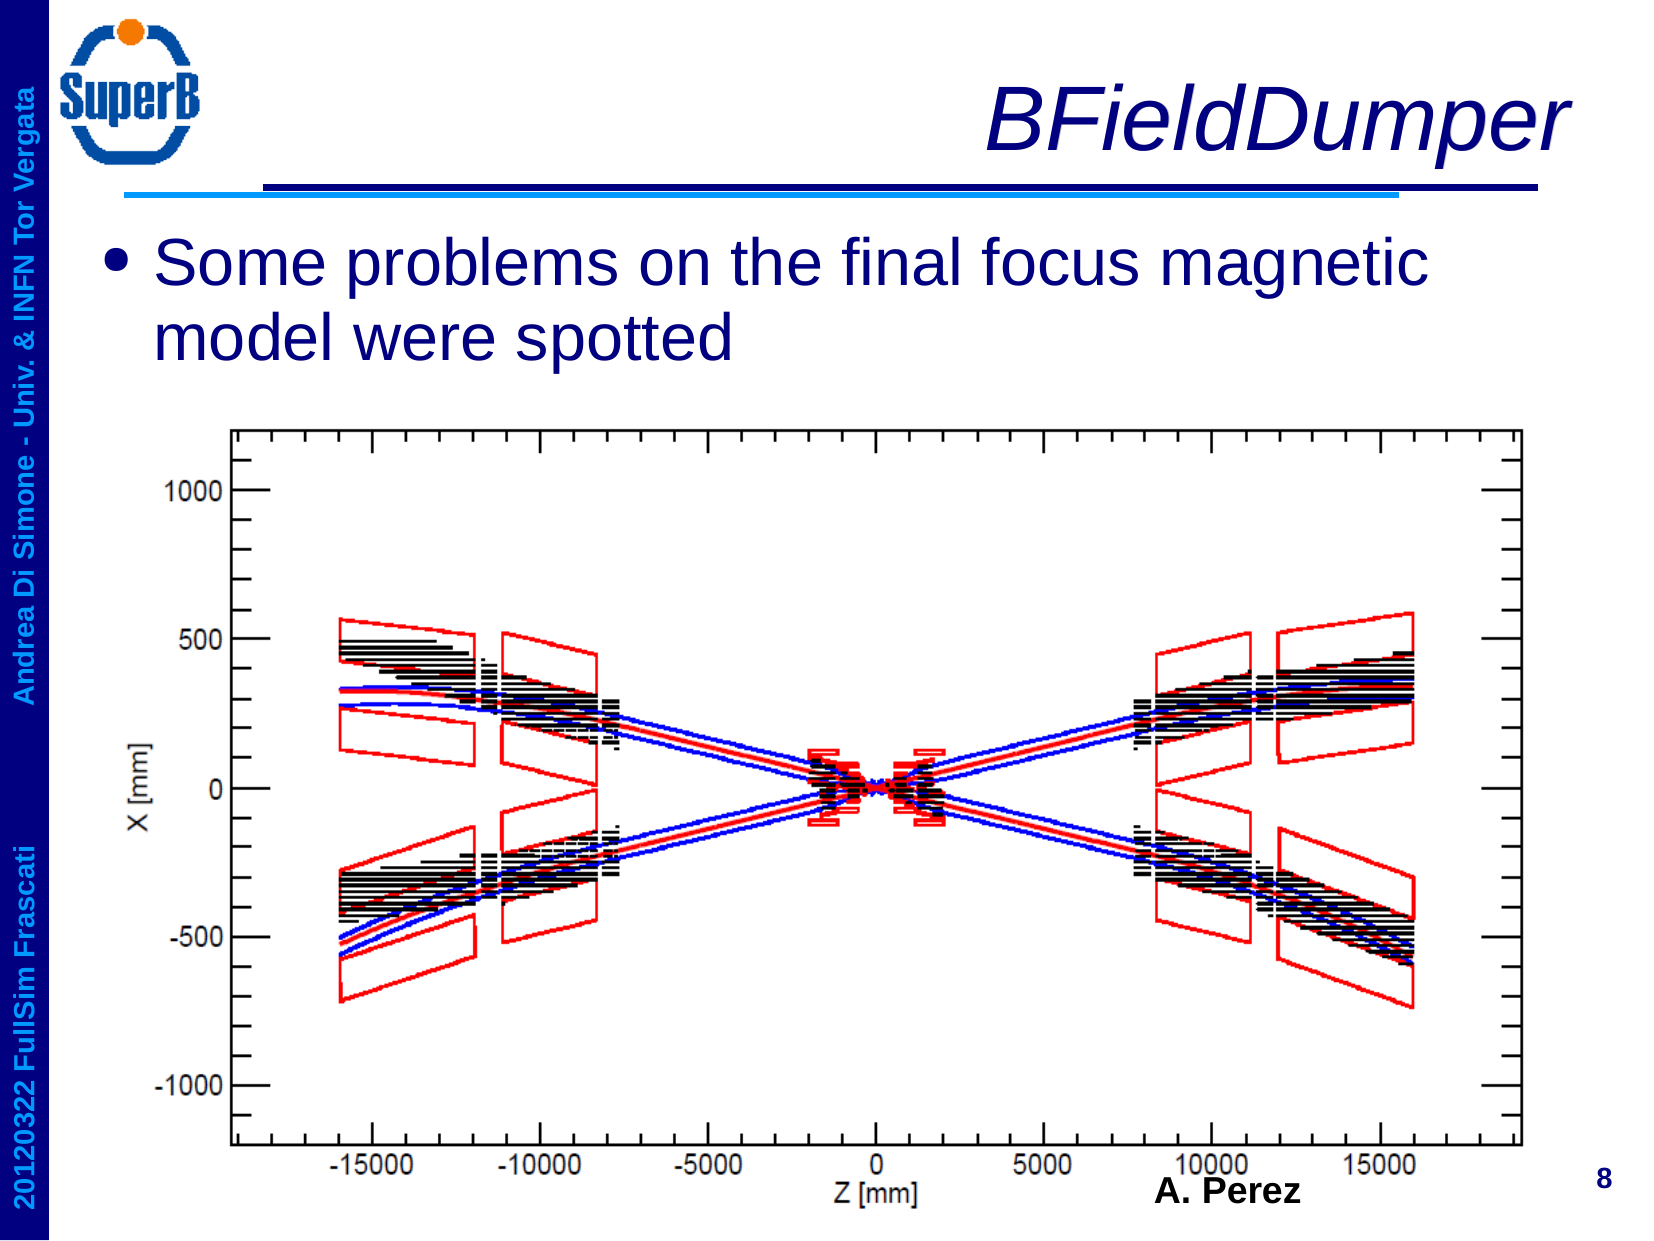

# BFieldDumper
Some problems on the final focus magnetic model were spotted
Andrea Di Simone - Univ. & INFN Tor Vergata
20120322 FullSim Frascati
A. Perez
8